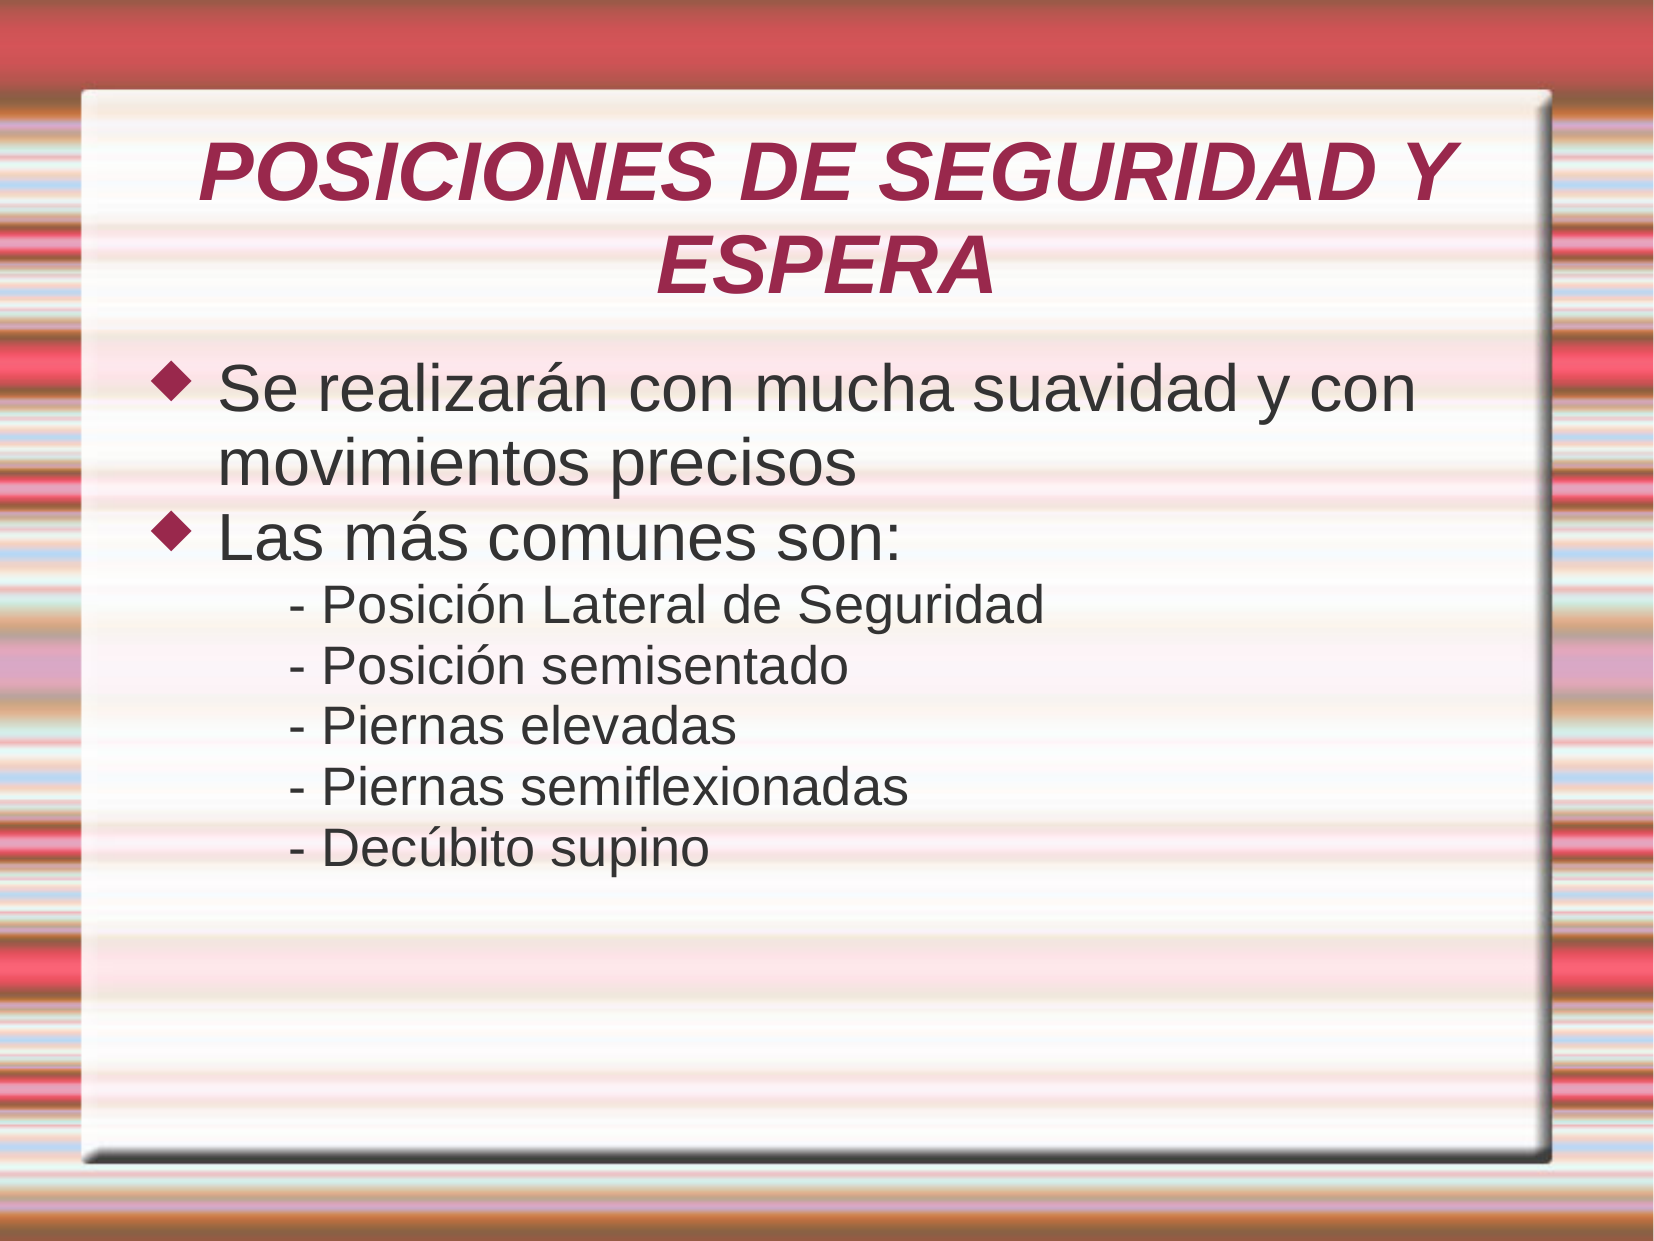

# POSICIONES DE SEGURIDAD Y ESPERA
Se realizarán con mucha suavidad y con movimientos precisos
Las más comunes son:
- Posición Lateral de Seguridad
- Posición semisentado
- Piernas elevadas
- Piernas semiflexionadas
- Decúbito supino